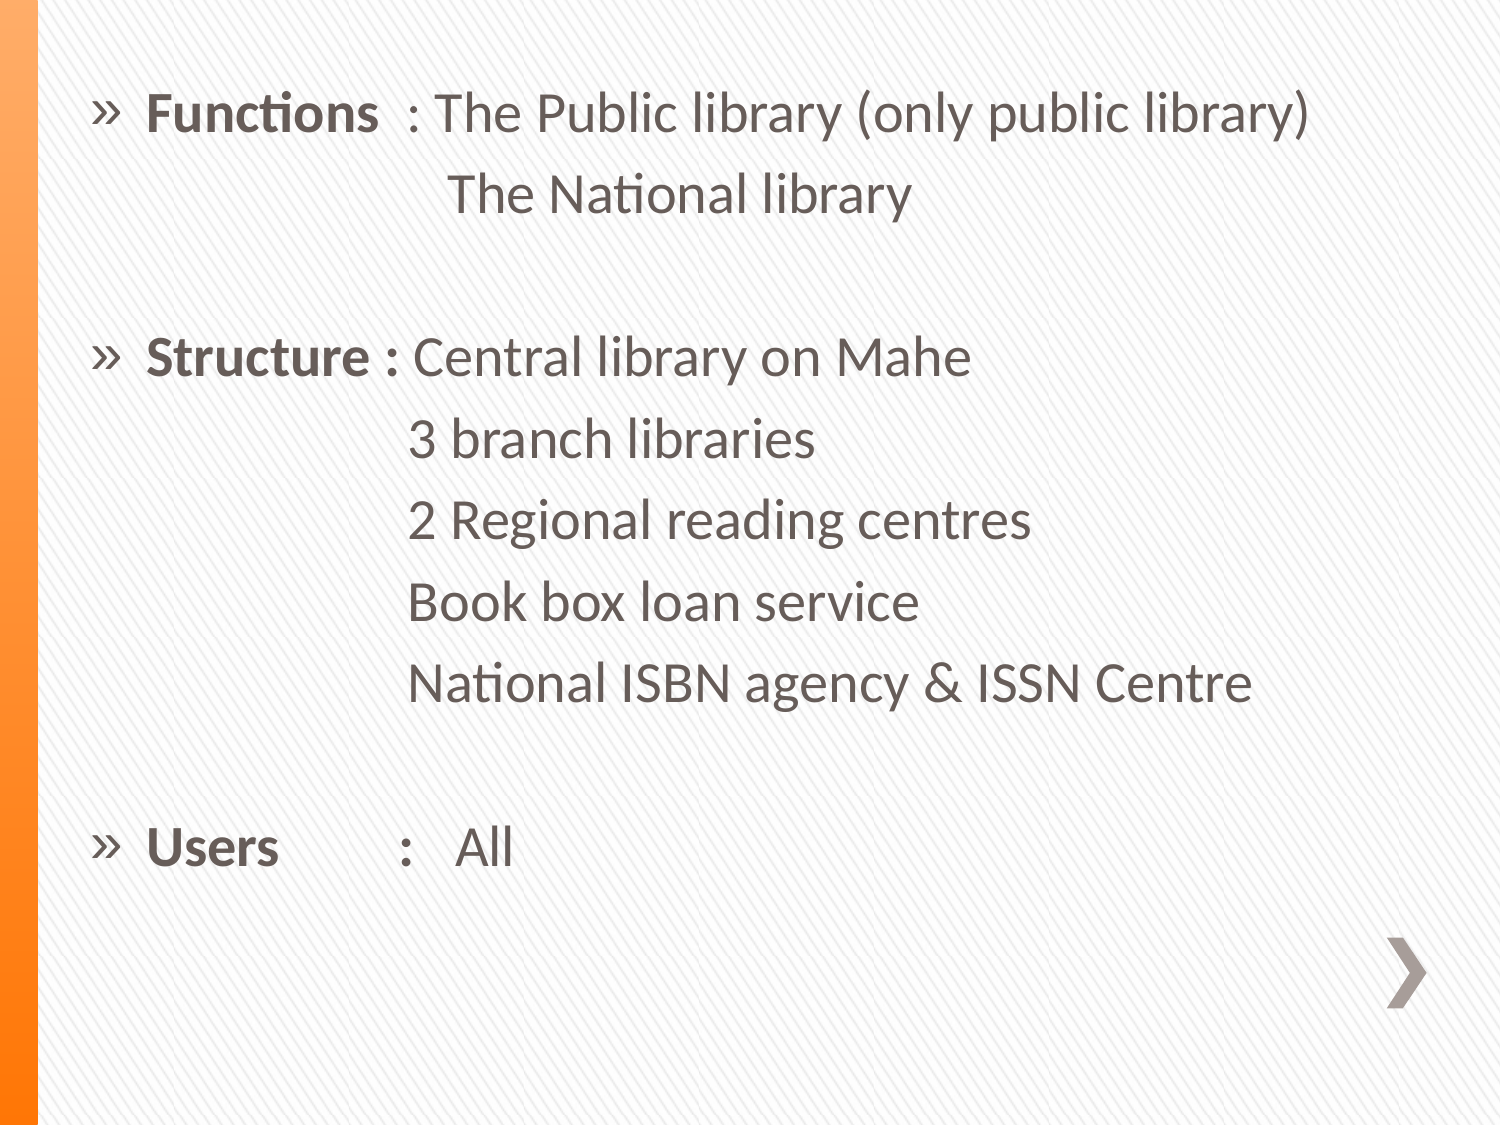

# Functions : The Public library (only public library)
 The National library
Structure : Central library on Mahe
 3 branch libraries
 2 Regional reading centres
 Book box loan service
 National ISBN agency & ISSN Centre
Users : All